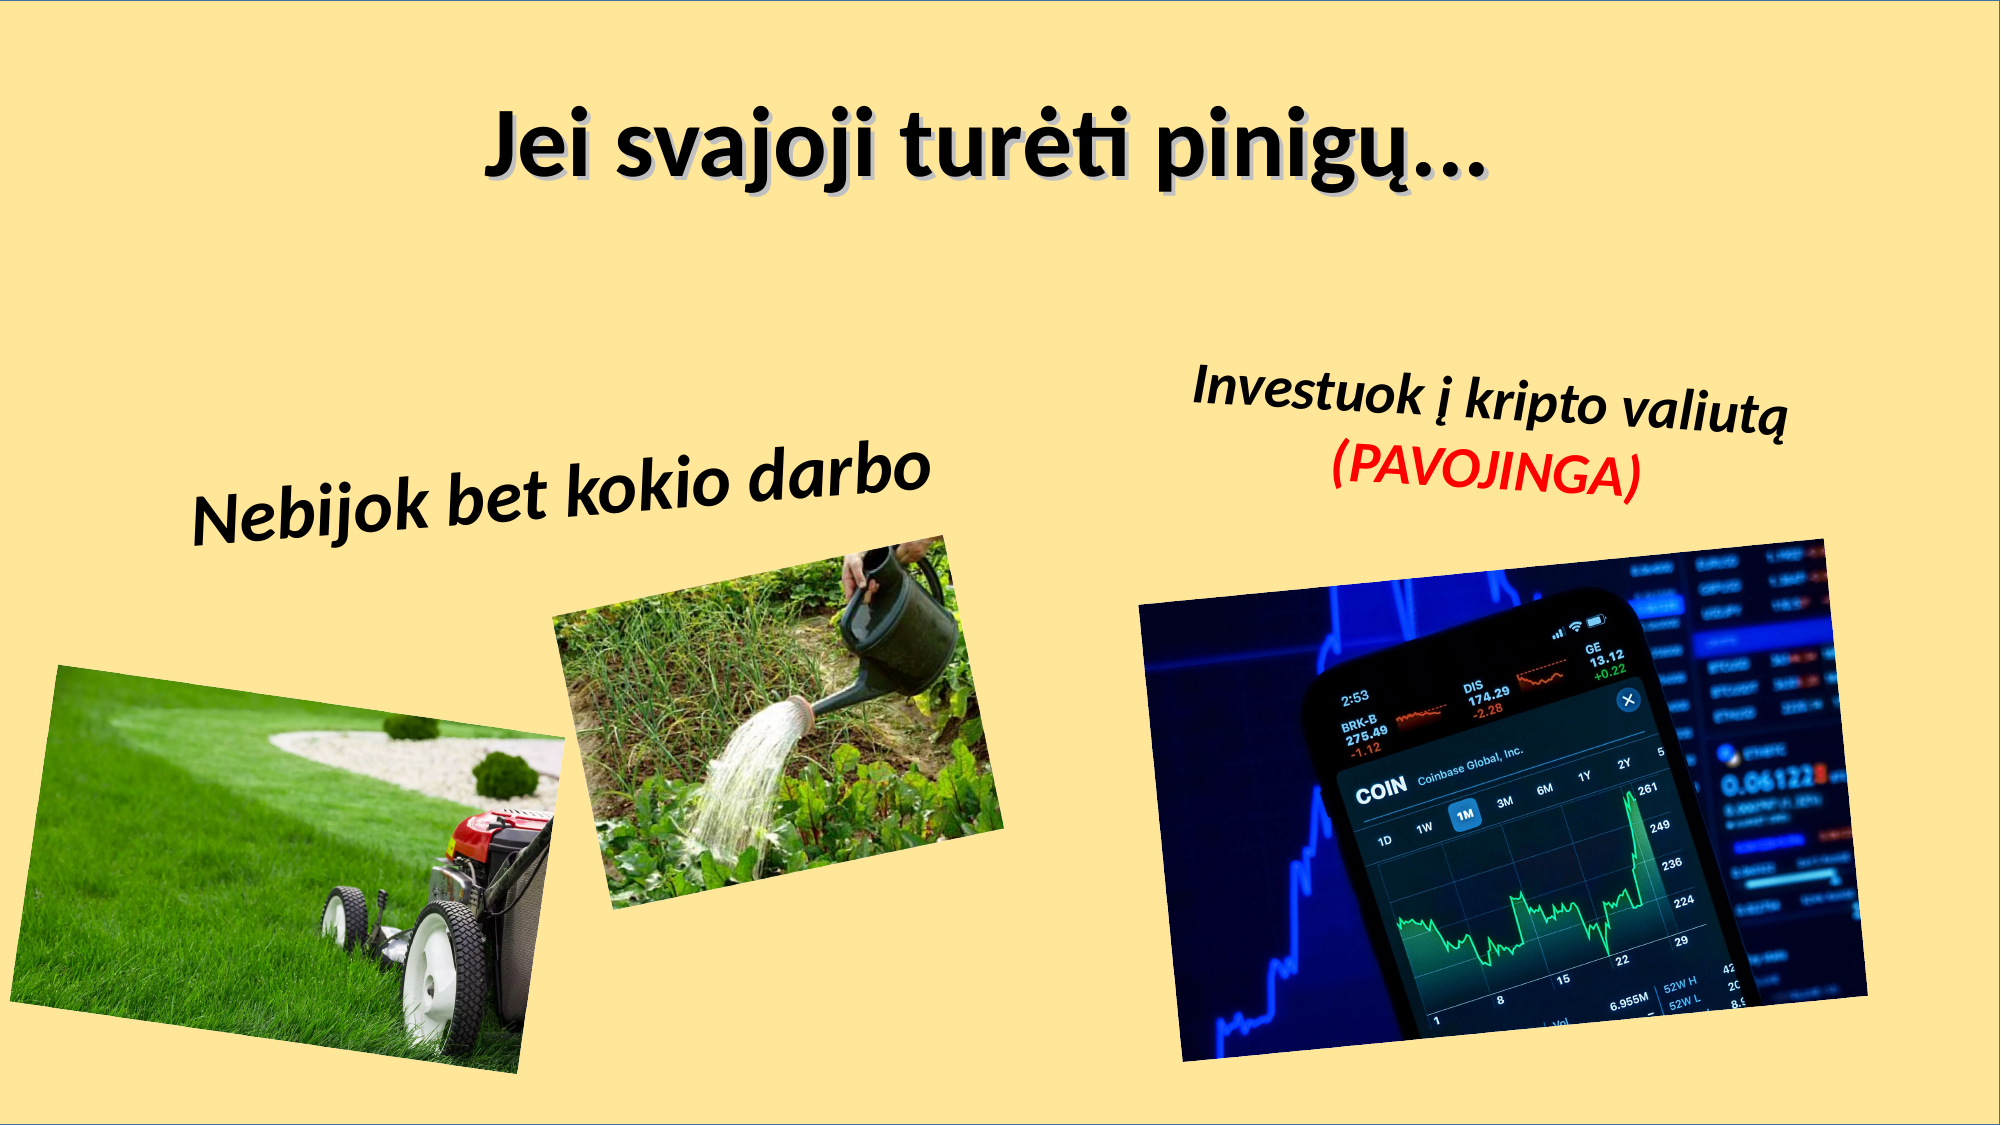

Jei svajoji turėti pinigų...
Investuok į kripto valiutą (PAVOJINGA)
Nebijok bet kokio darbo